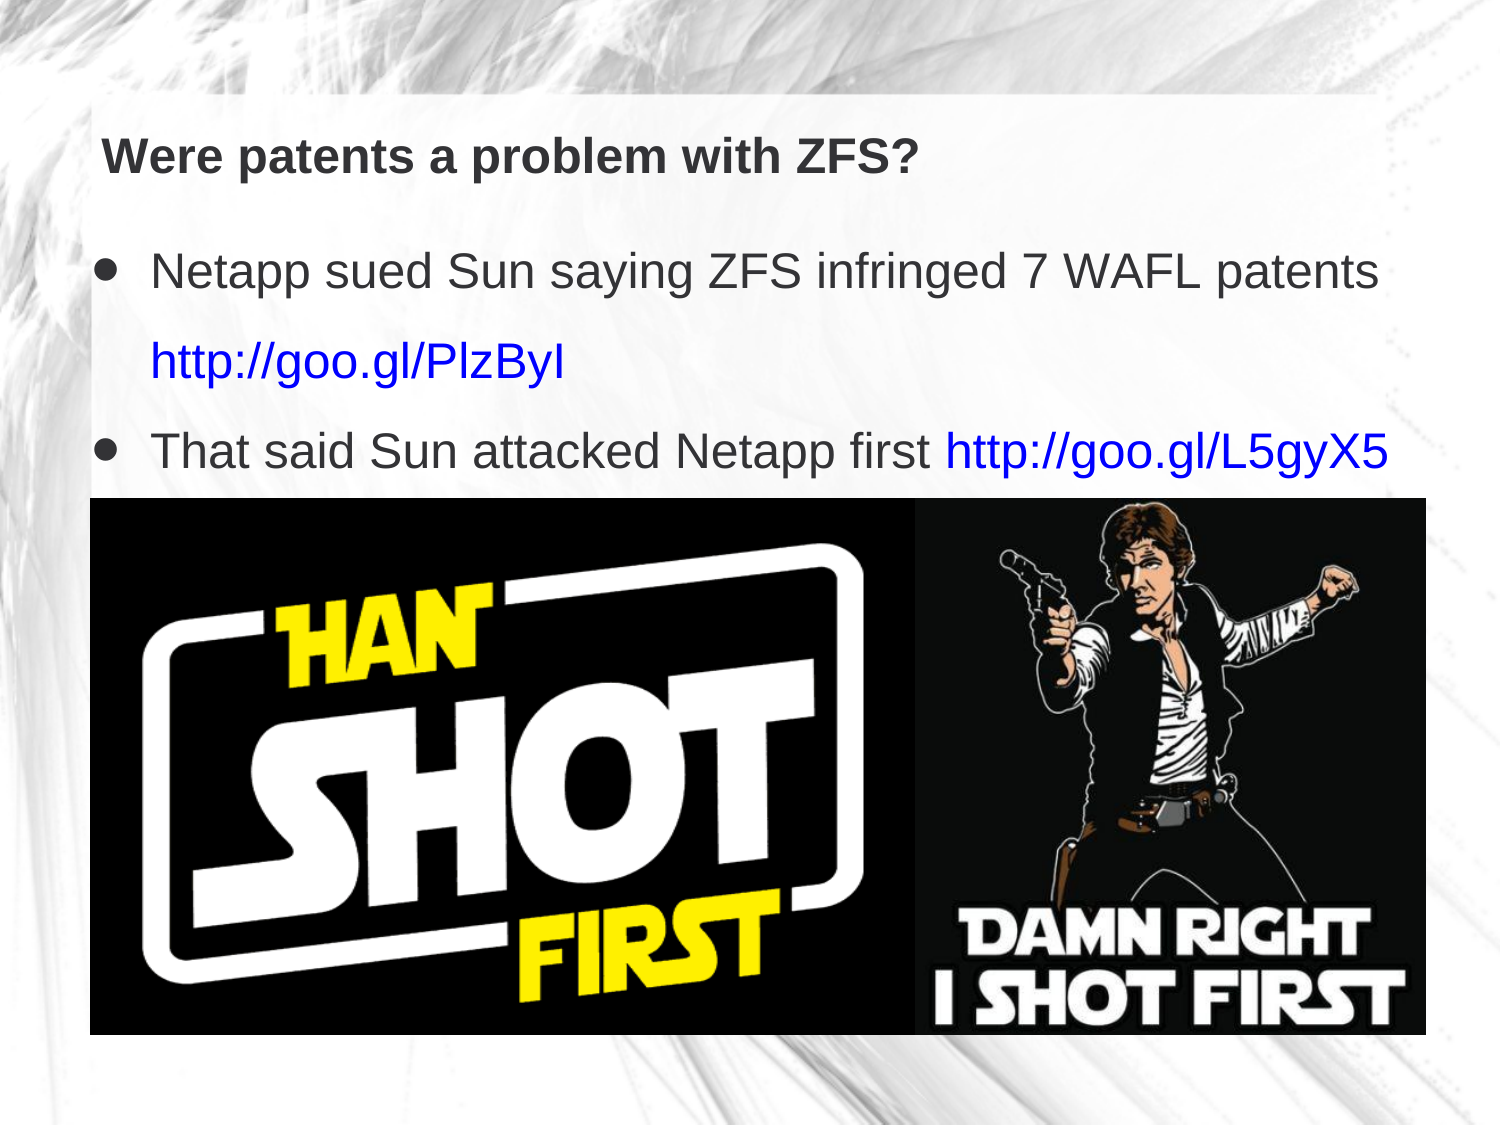

# Were patents a problem with ZFS?
Netapp sued Sun saying ZFS infringed 7 WAFL patents
http://goo.gl/PlzByI
That said Sun attacked Netapp first http://goo.gl/L5gyX5